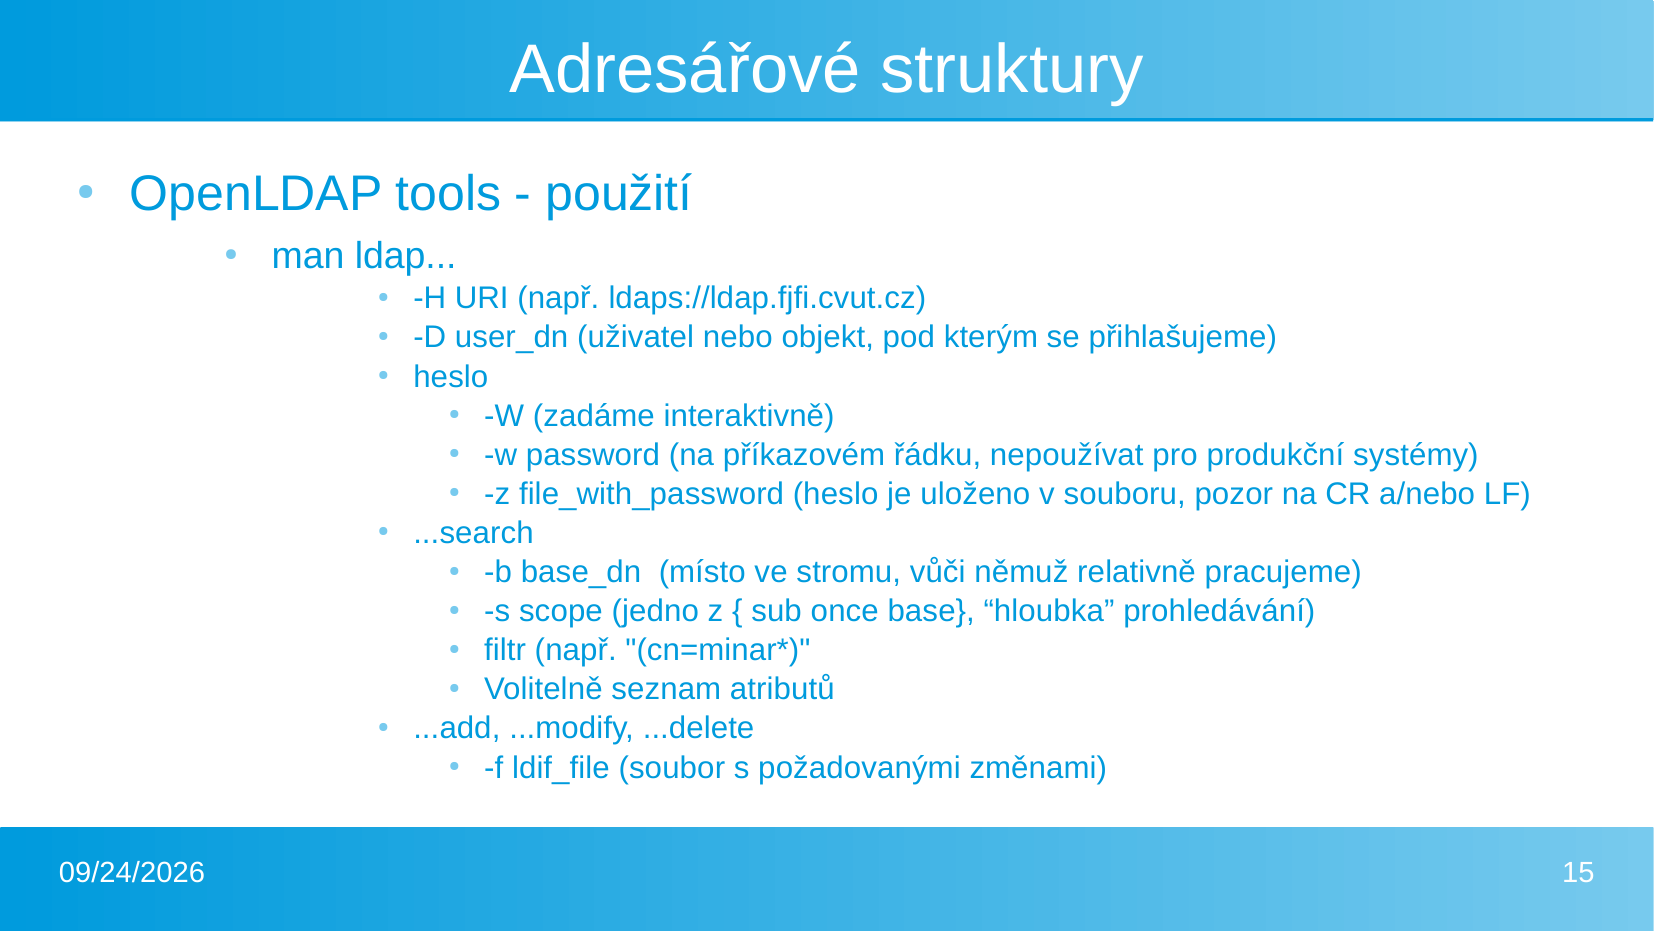

# Adresářové struktury
OpenLDAP tools - použití
man ldap...
-H URI (např. ldaps://ldap.fjfi.cvut.cz)
-D user_dn (uživatel nebo objekt, pod kterým se přihlašujeme)
heslo
-W (zadáme interaktivně)
-w password (na příkazovém řádku, nepoužívat pro produkční systémy)
-z file_with_password (heslo je uloženo v souboru, pozor na CR a/nebo LF)
...search
-b base_dn (místo ve stromu, vůči němuž relativně pracujeme)
-s scope (jedno z { sub once base}, “hloubka” prohledávání)
filtr (např. "(cn=minar*)"
Volitelně seznam atributů
...add, ...modify, ...delete
-f ldif_file (soubor s požadovanými změnami)
15